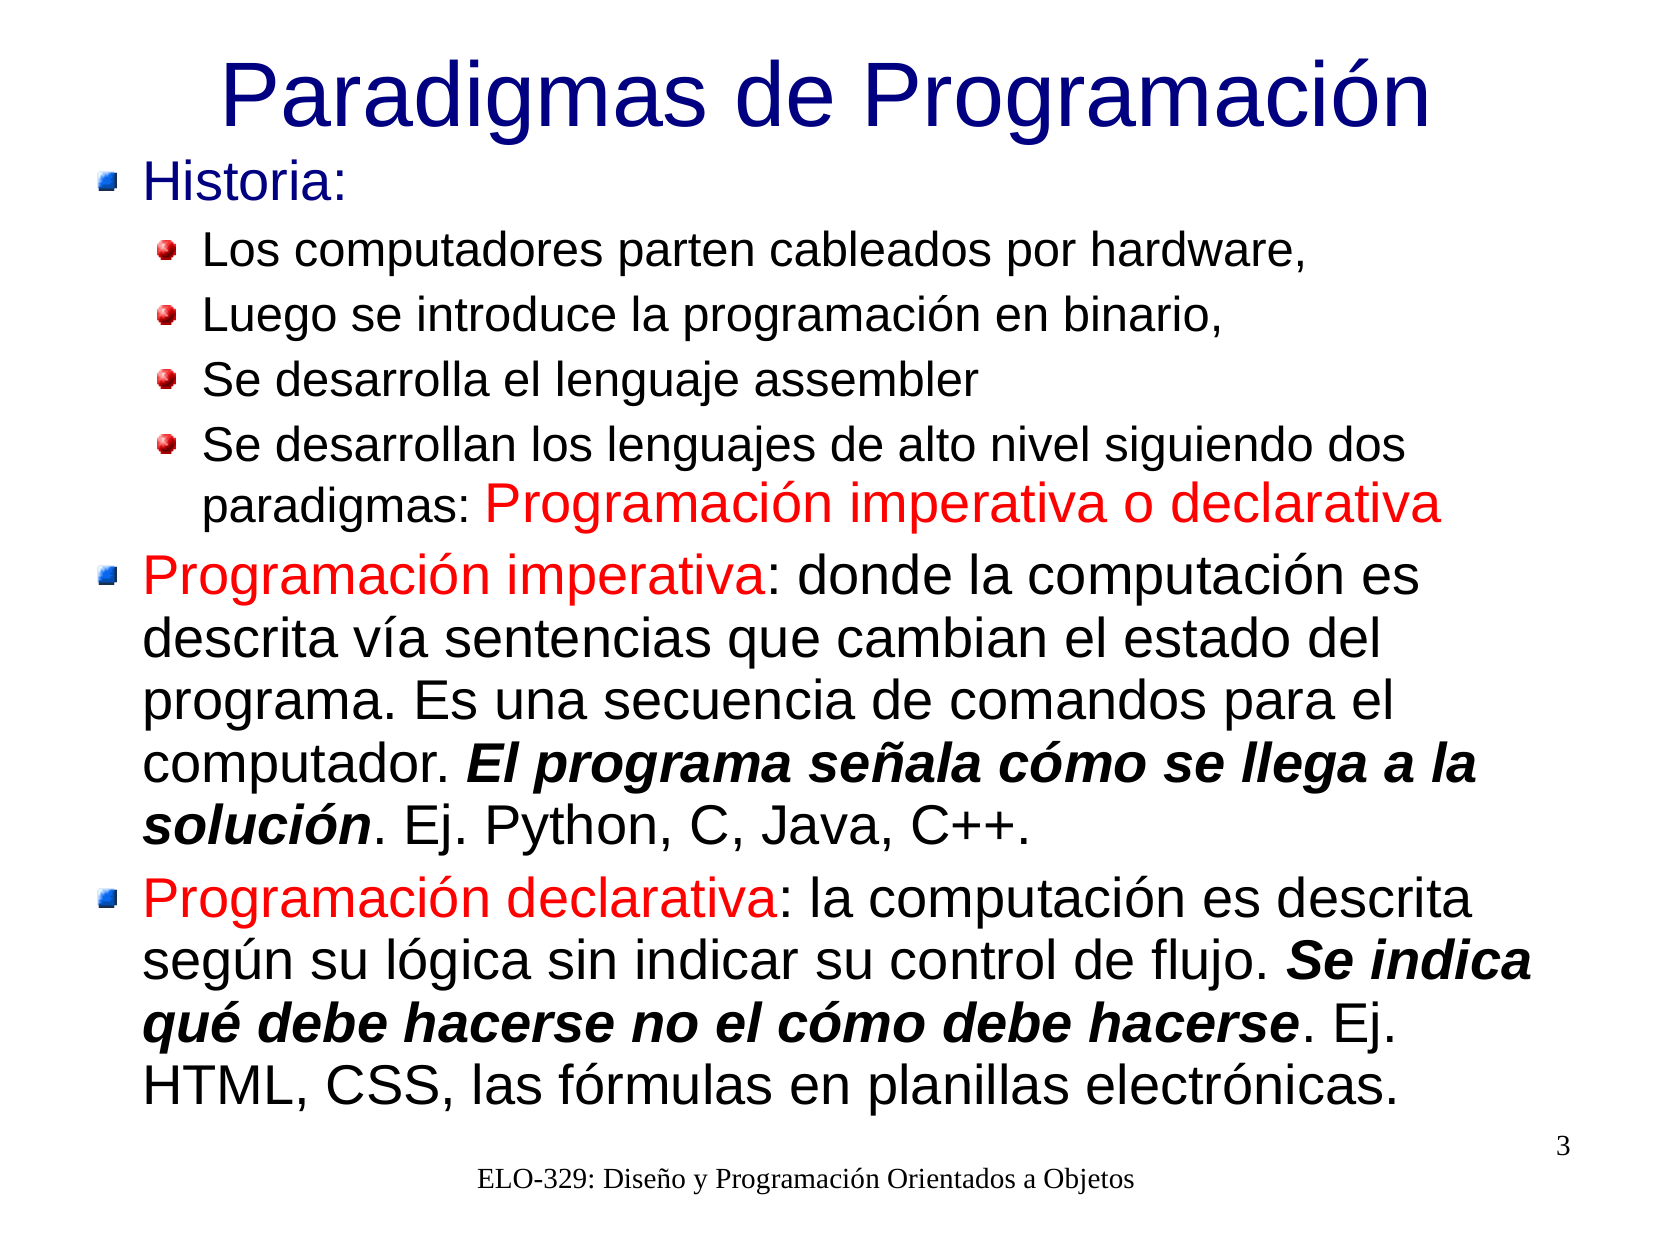

# Paradigmas de Programación
Historia:
Los computadores parten cableados por hardware,
Luego se introduce la programación en binario,
Se desarrolla el lenguaje assembler
Se desarrollan los lenguajes de alto nivel siguiendo dos paradigmas: Programación imperativa o declarativa
Programación imperativa: donde la computación es descrita vía sentencias que cambian el estado del programa. Es una secuencia de comandos para el computador. El programa señala cómo se llega a la solución. Ej. Python, C, Java, C++.
Programación declarativa: la computación es descrita según su lógica sin indicar su control de flujo. Se indica qué debe hacerse no el cómo debe hacerse. Ej. HTML, CSS, las fórmulas en planillas electrónicas.
3